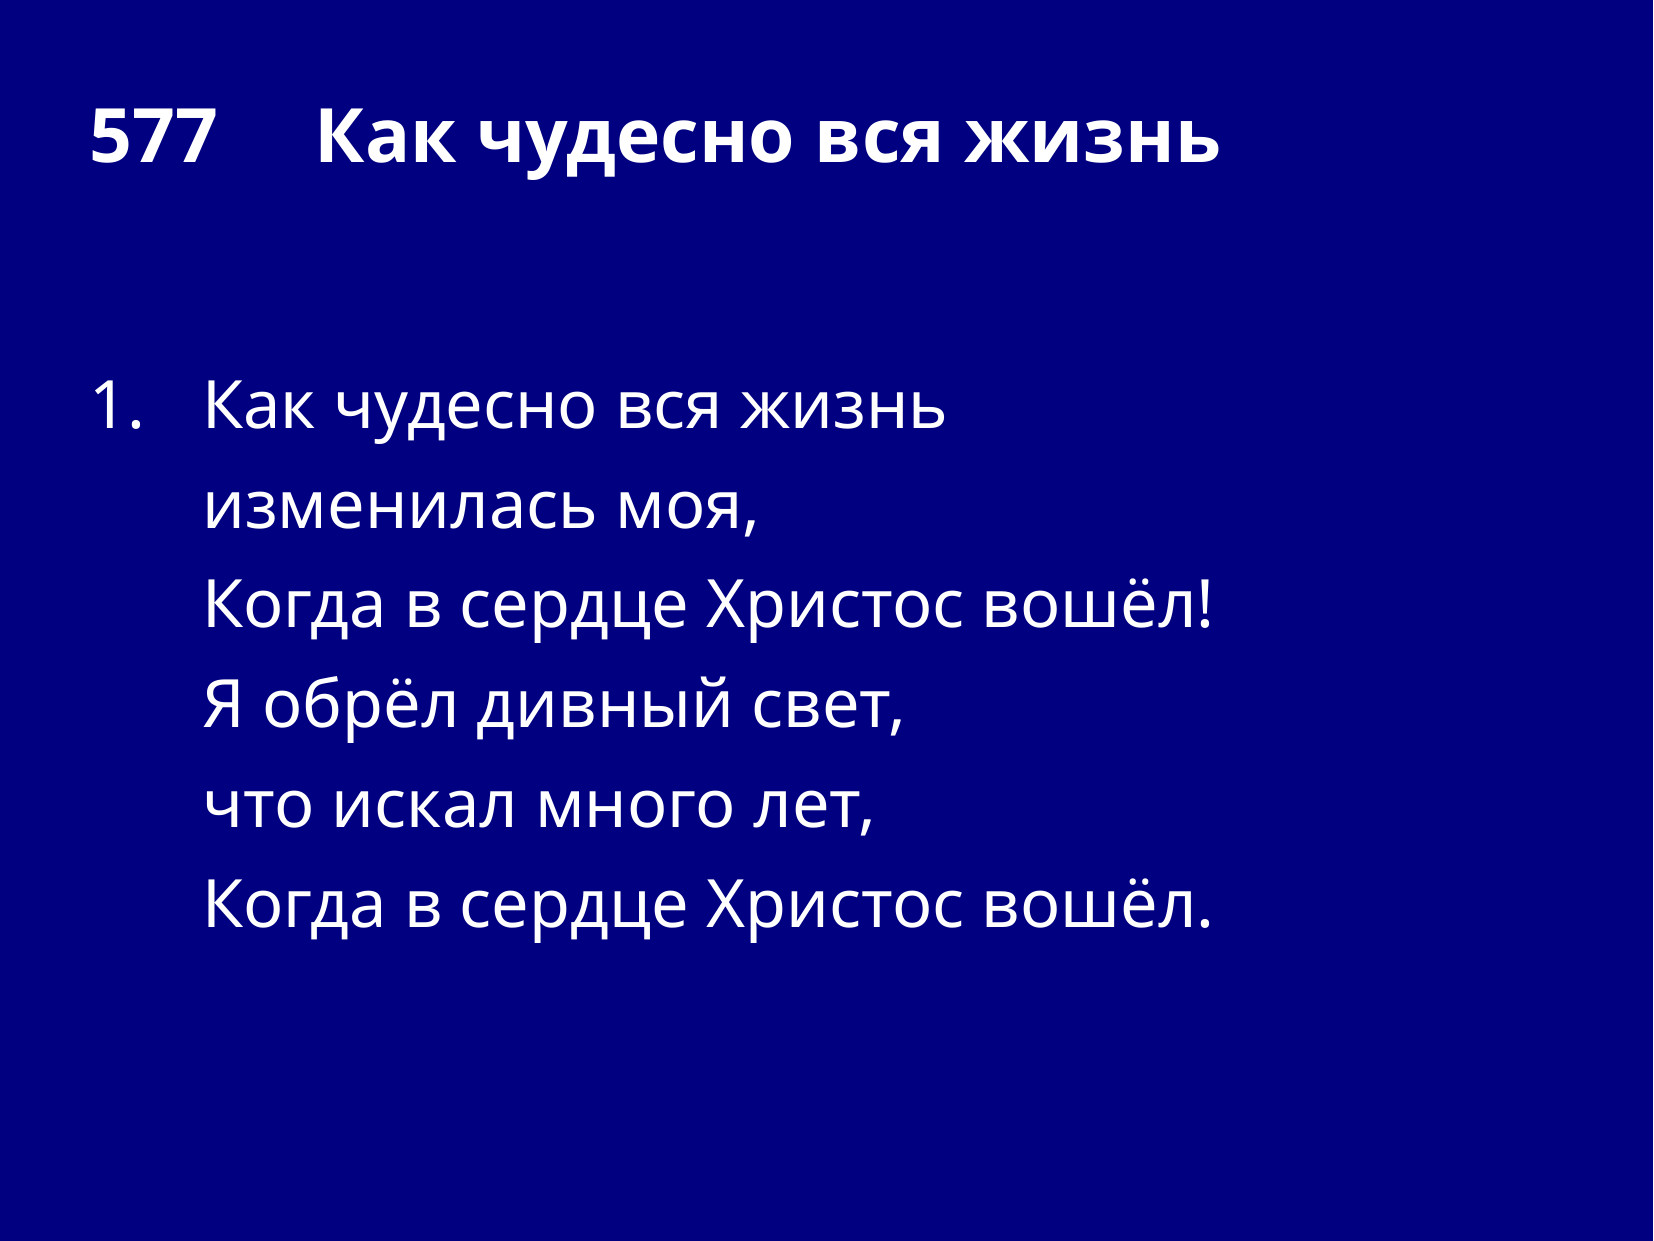

577	Как чудесно вся жизнь
1.	Как чудесно вся жизнь
	изменилась моя,
	Когда в сердце Христос вошёл!
	Я обрёл дивный свет,
	что искал много лет,
	Когда в сердце Христос вошёл.